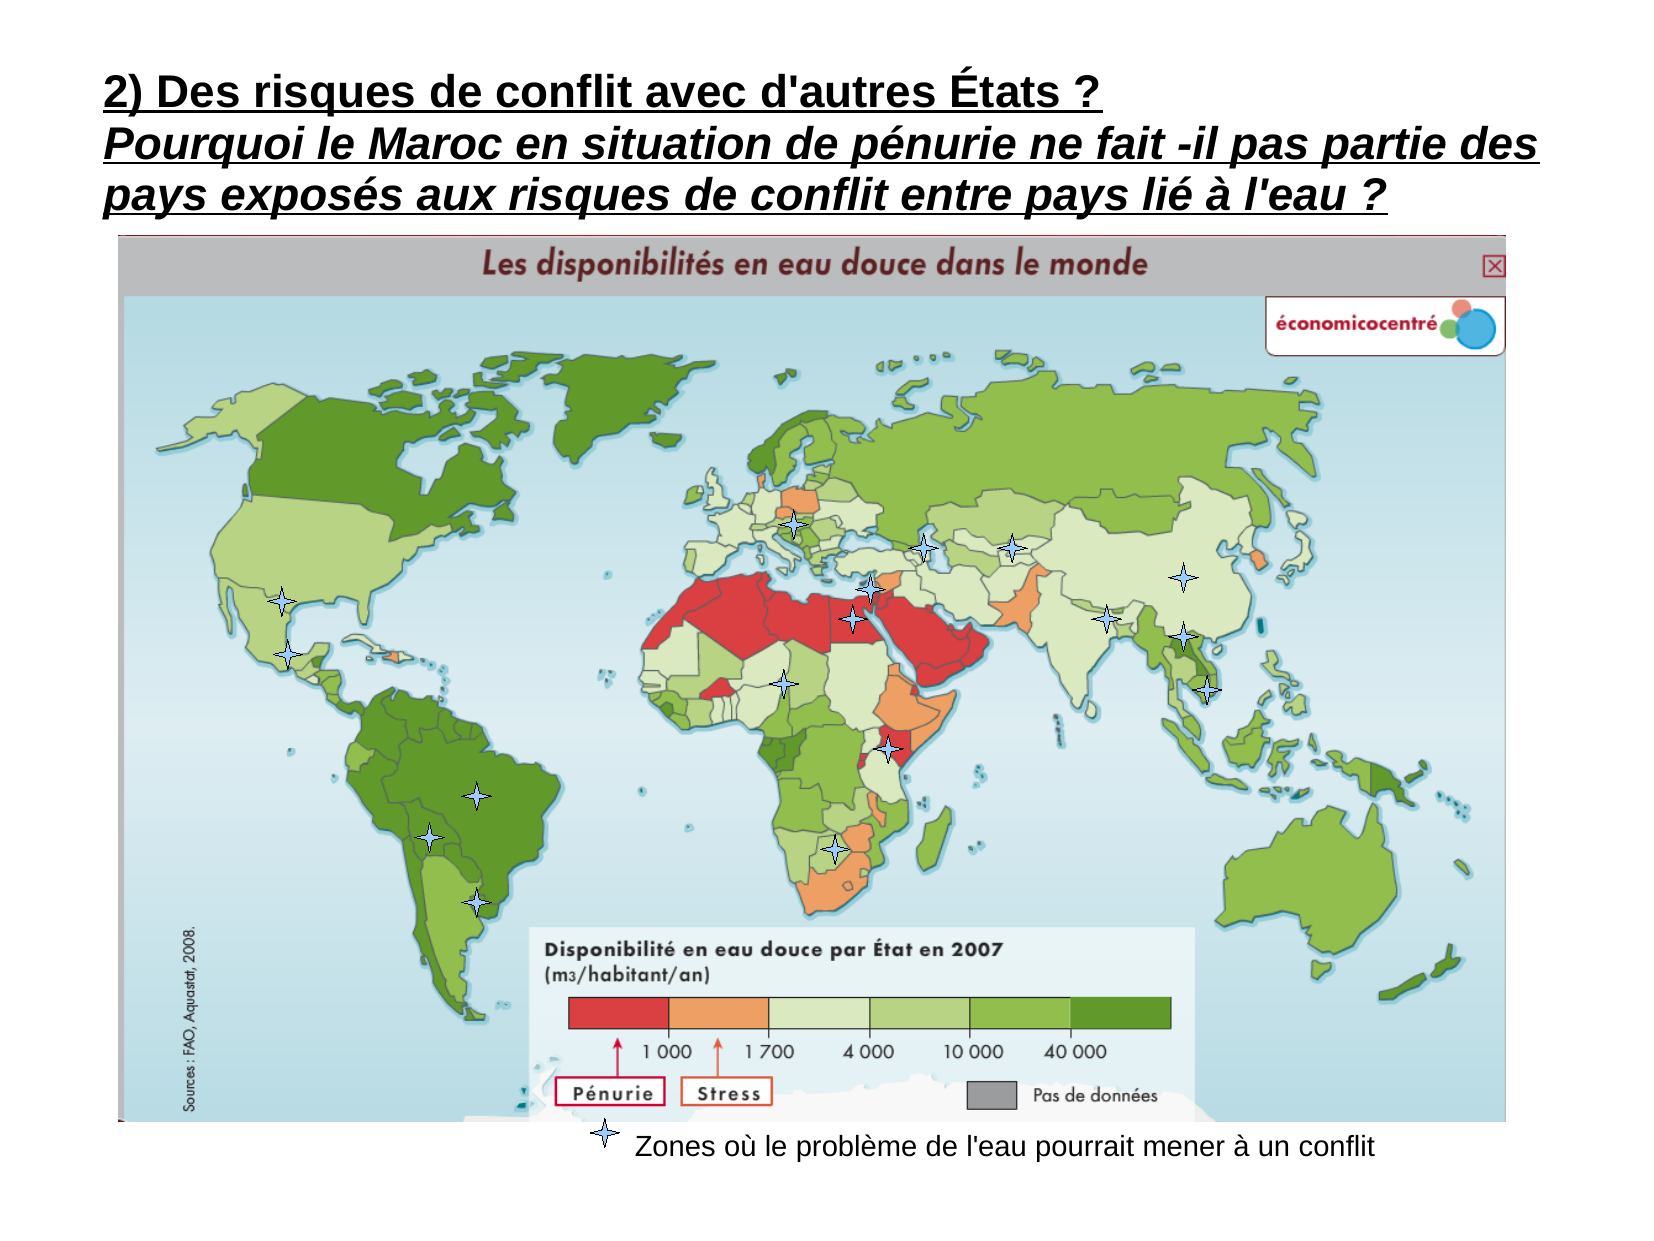

2) Des risques de conflit avec d'autres États ?
Pourquoi le Maroc en situation de pénurie ne fait -il pas partie des pays exposés aux risques de conflit entre pays lié à l'eau ?
Zones où le problème de l'eau pourrait mener à un conflit